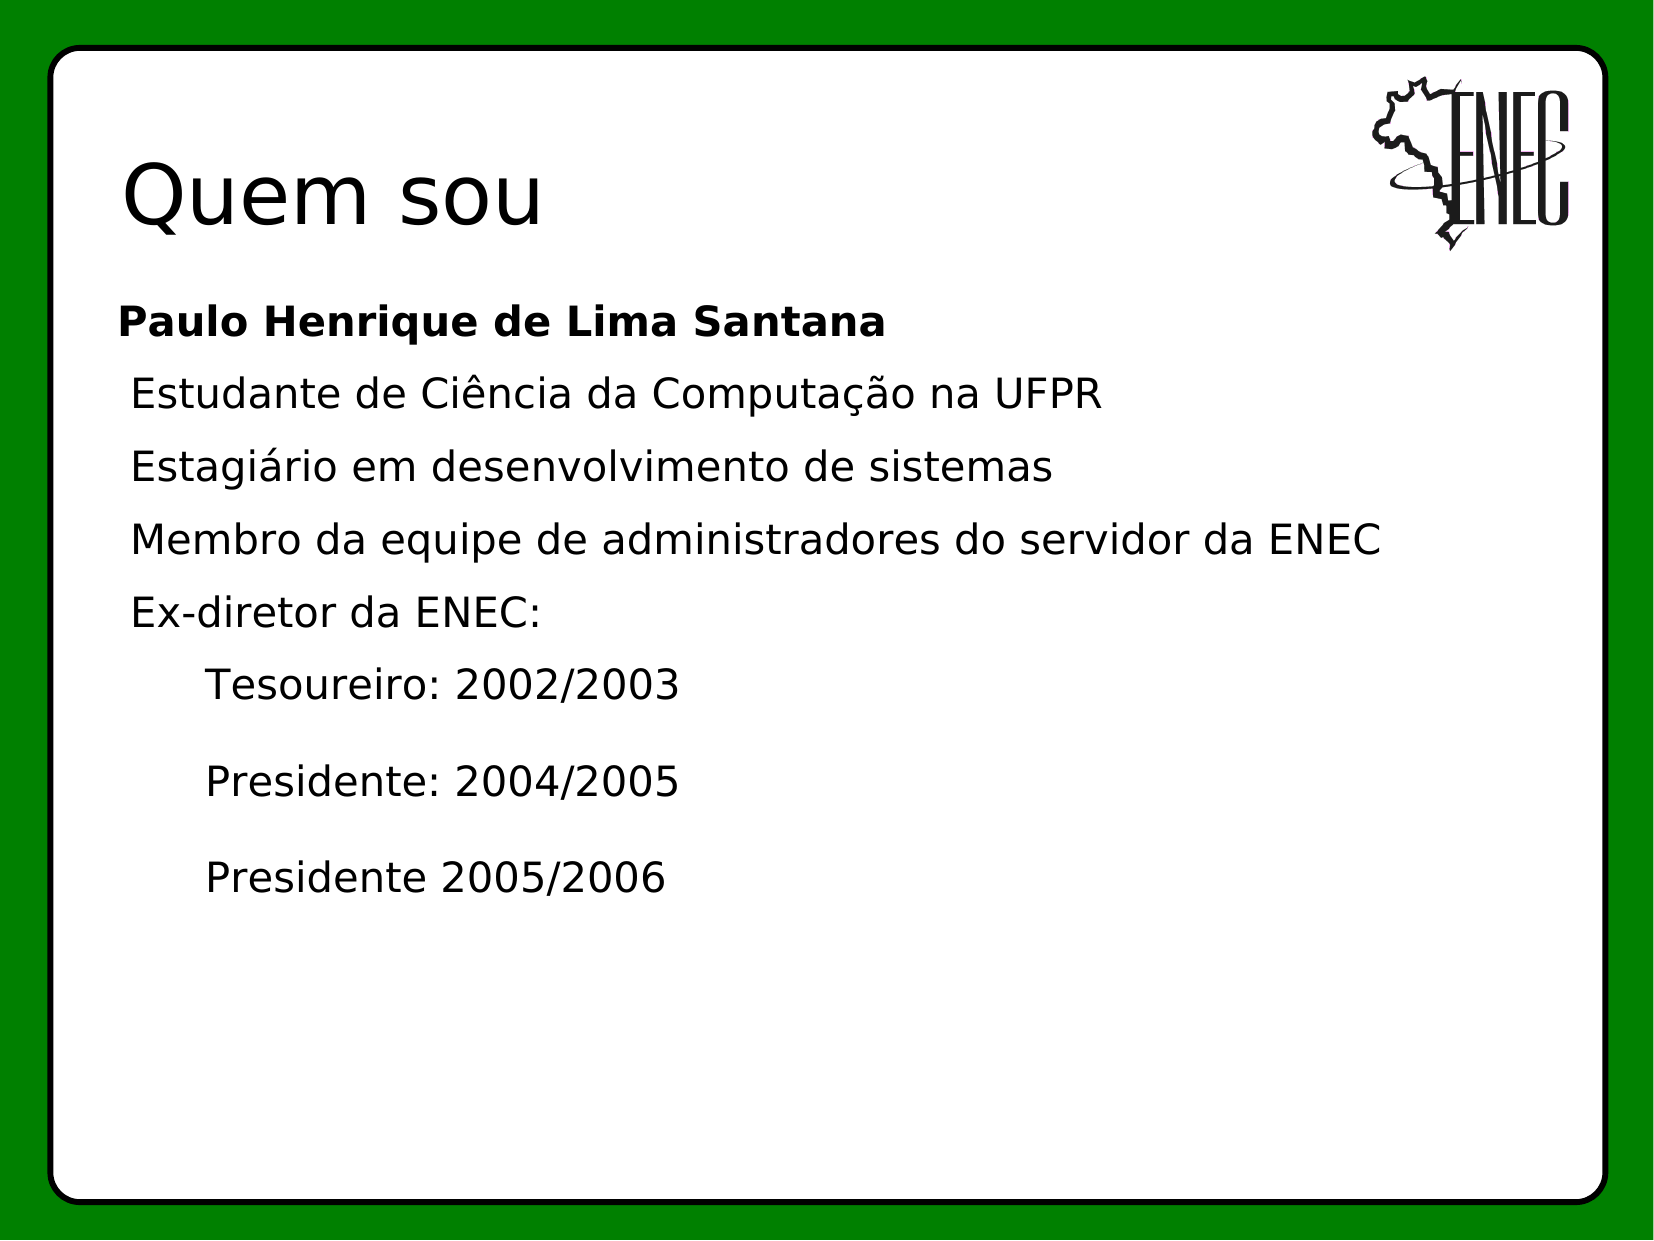

# Quem sou
Paulo Henrique de Lima Santana
 Estudante de Ciência da Computação na UFPR
 Estagiário em desenvolvimento de sistemas
 Membro da equipe de administradores do servidor da ENEC
 Ex-diretor da ENEC:
 Tesoureiro: 2002/2003
 Presidente: 2004/2005
 Presidente 2005/2006